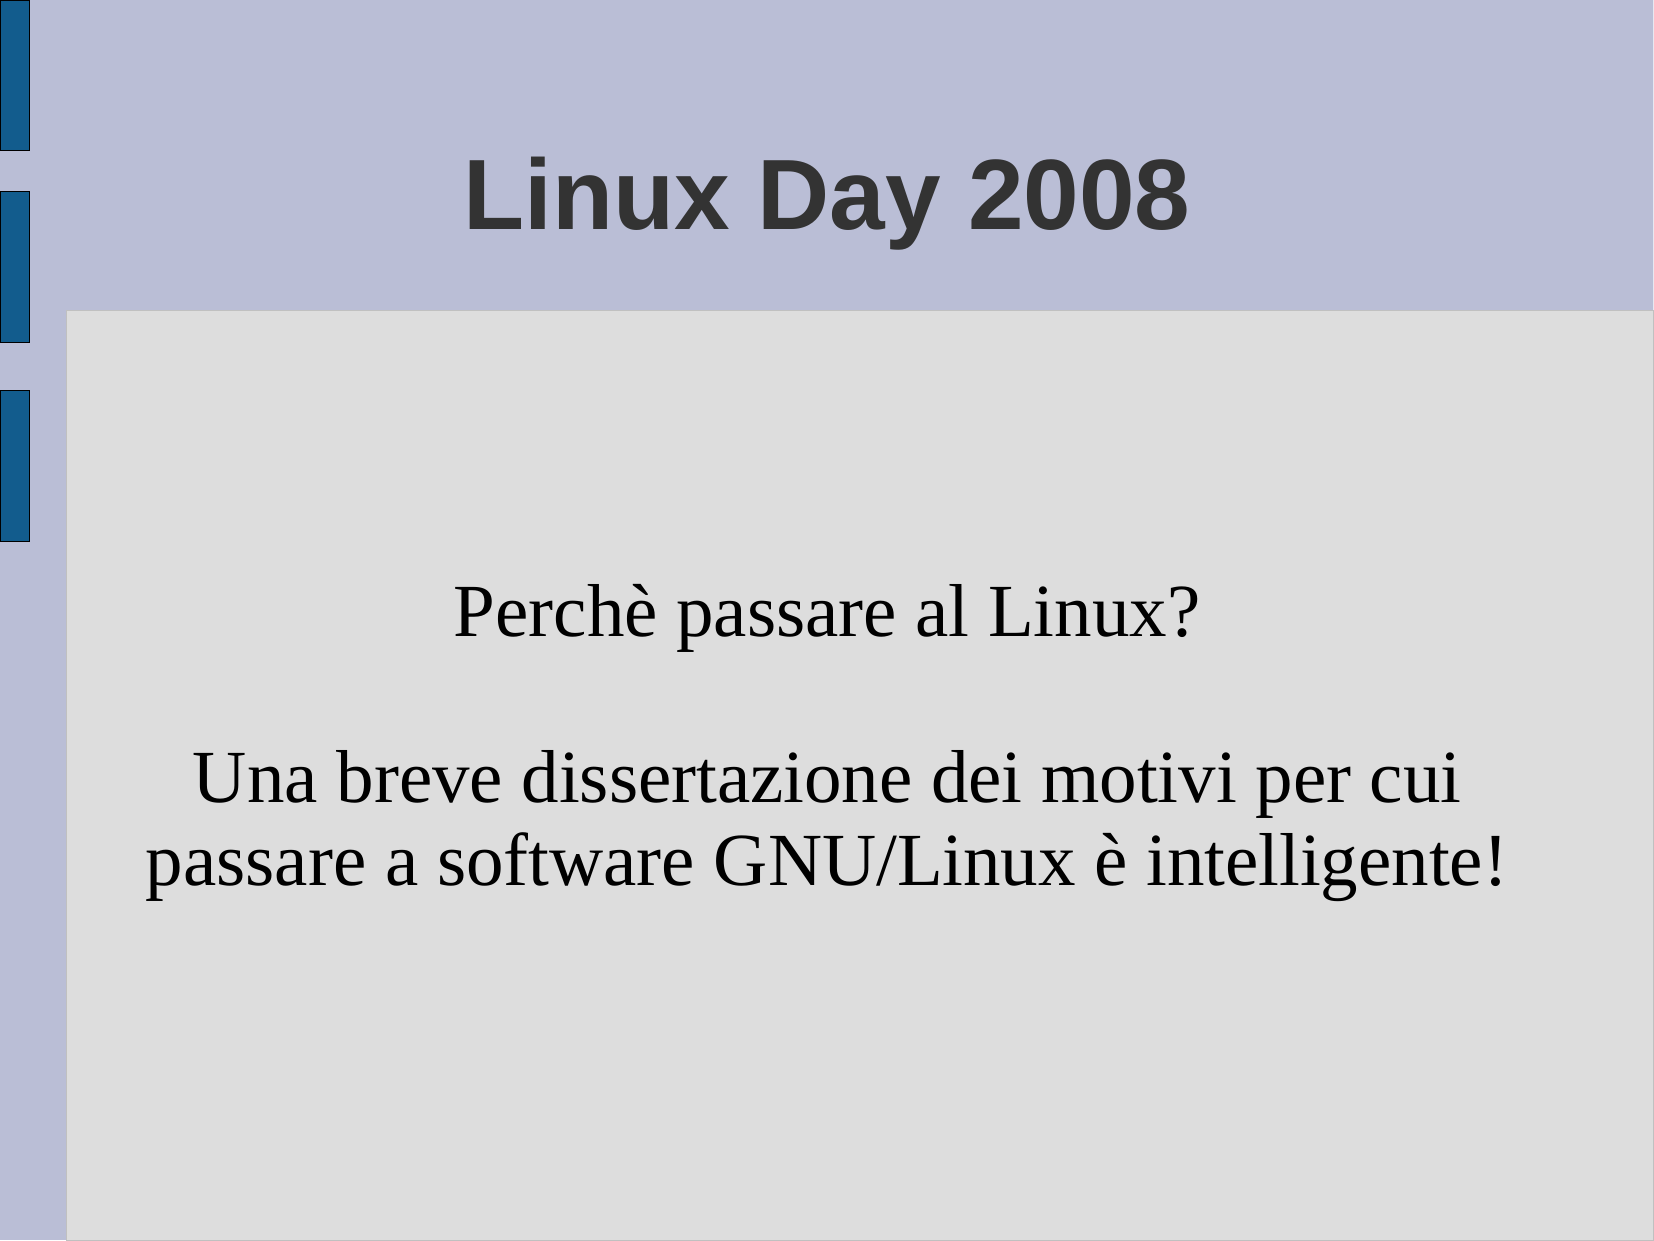

# Linux Day 2008
Perchè passare al Linux?
Una breve dissertazione dei motivi per cui passare a software GNU/Linux è intelligente!